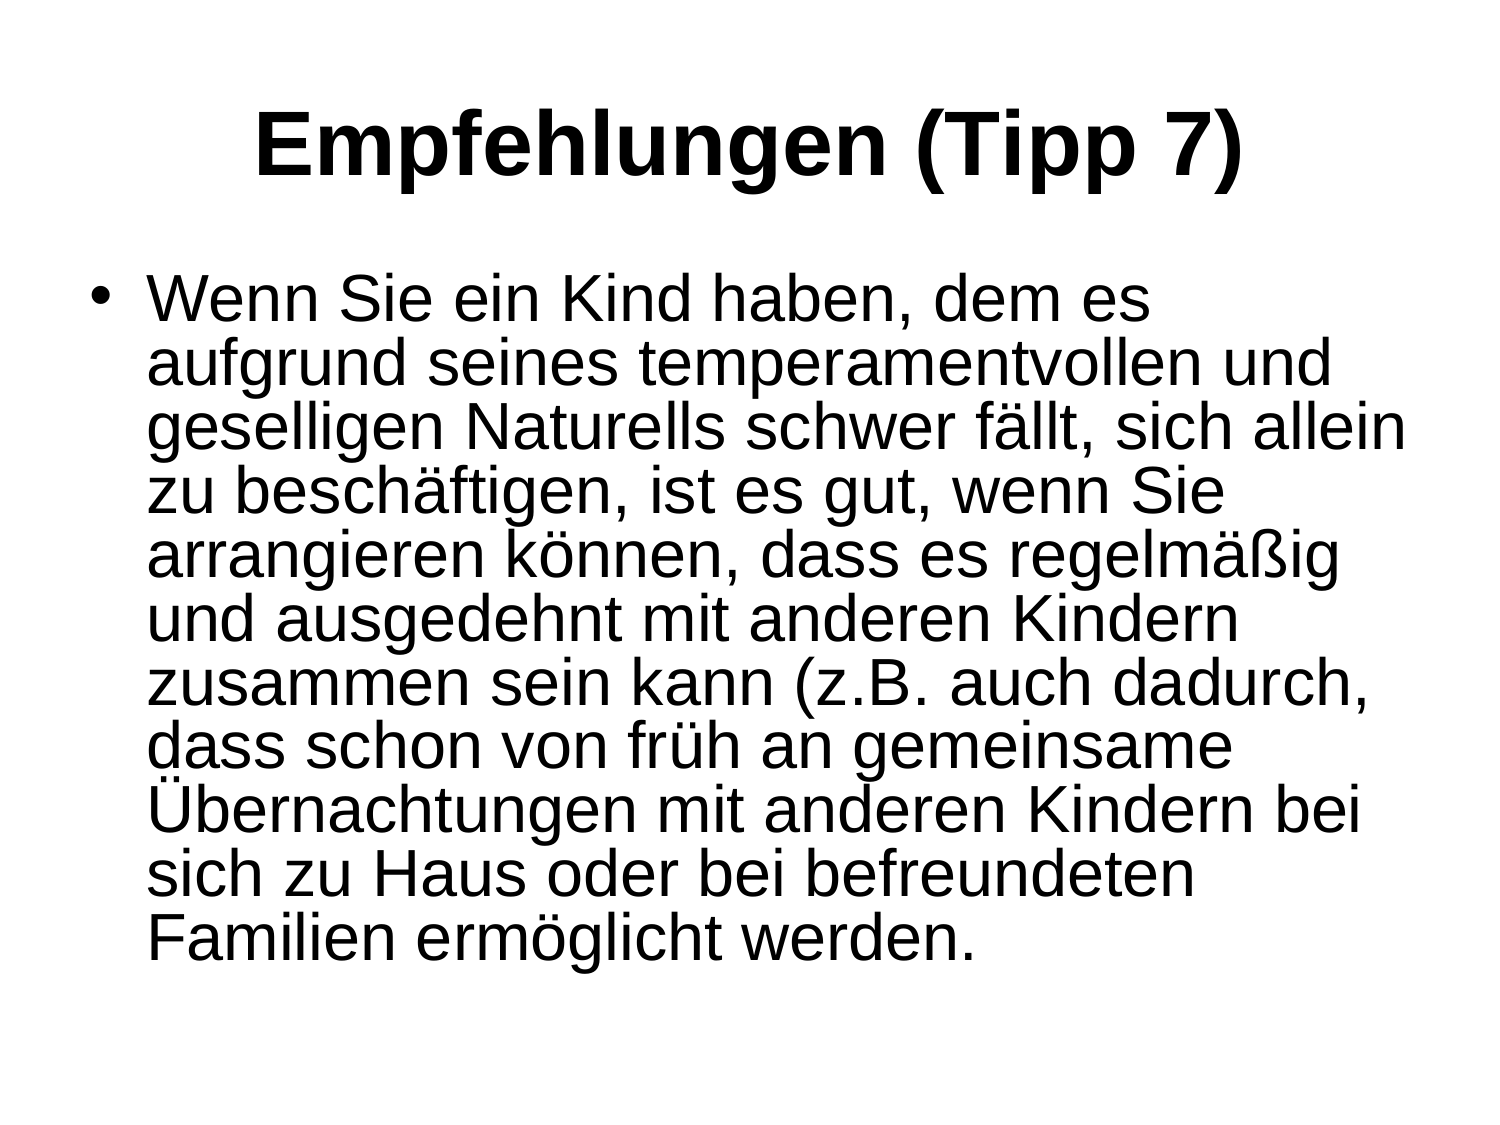

# Empfehlungen (Tipp 7)
Wenn Sie ein Kind haben, dem es aufgrund seines temperamentvollen und geselligen Naturells schwer fällt, sich allein zu beschäftigen, ist es gut, wenn Sie arrangieren können, dass es regelmäßig und ausgedehnt mit anderen Kindern zusammen sein kann (z.B. auch dadurch, dass schon von früh an gemeinsame Übernachtungen mit anderen Kindern bei sich zu Haus oder bei befreundeten Familien ermöglicht werden.